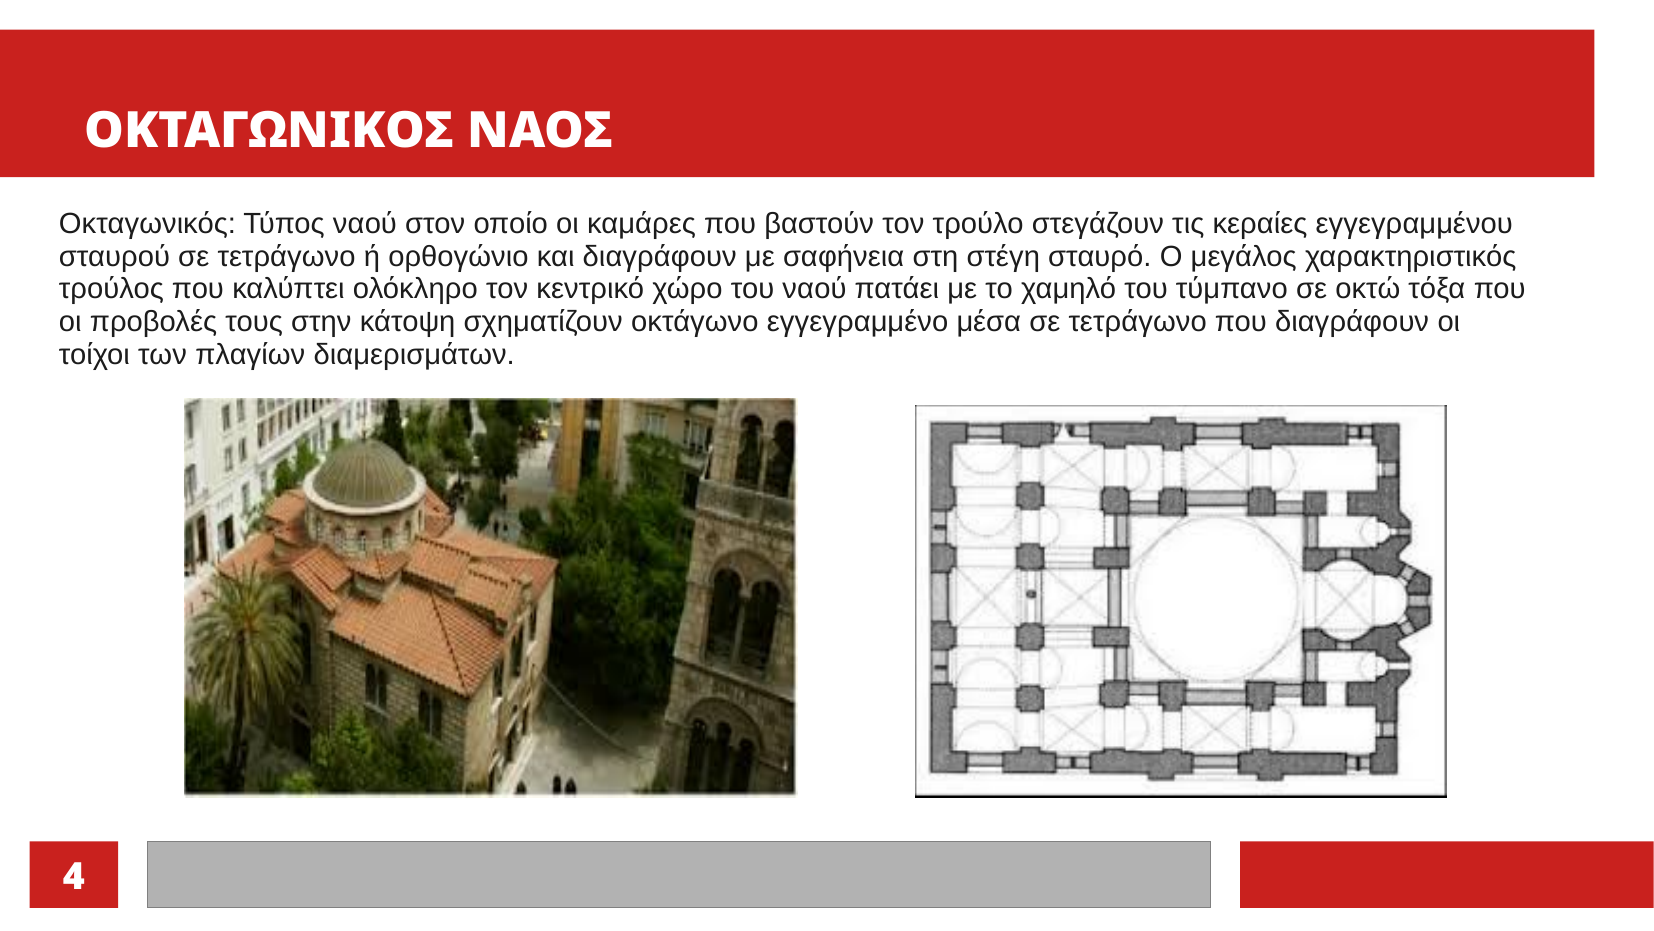

# ΟΚΤΑΓΩΝΙΚΟΣ ΝΑΟΣ
Οκταγωνικός: Τύπος ναού στον οποίο οι καμάρες που βαστούν τον τρούλο στεγάζουν τις κεραίες εγγεγραμμένου σταυρού σε τετράγωνο ή ορθογώνιο και διαγράφουν με σαφήνεια στη στέγη σταυρό. Ο μεγάλος χαρακτηριστικός τρούλος που καλύπτει ολόκληρο τον κεντρικό χώρο του ναού πατάει με το χαμηλό του τύμπανο σε οκτώ τόξα που οι προβολές τους στην κάτοψη σχηματίζουν οκτάγωνο εγγεγραμμένο μέσα σε τετράγωνο που διαγράφουν οι τοίχοι των πλαγίων διαμερισμάτων.
4